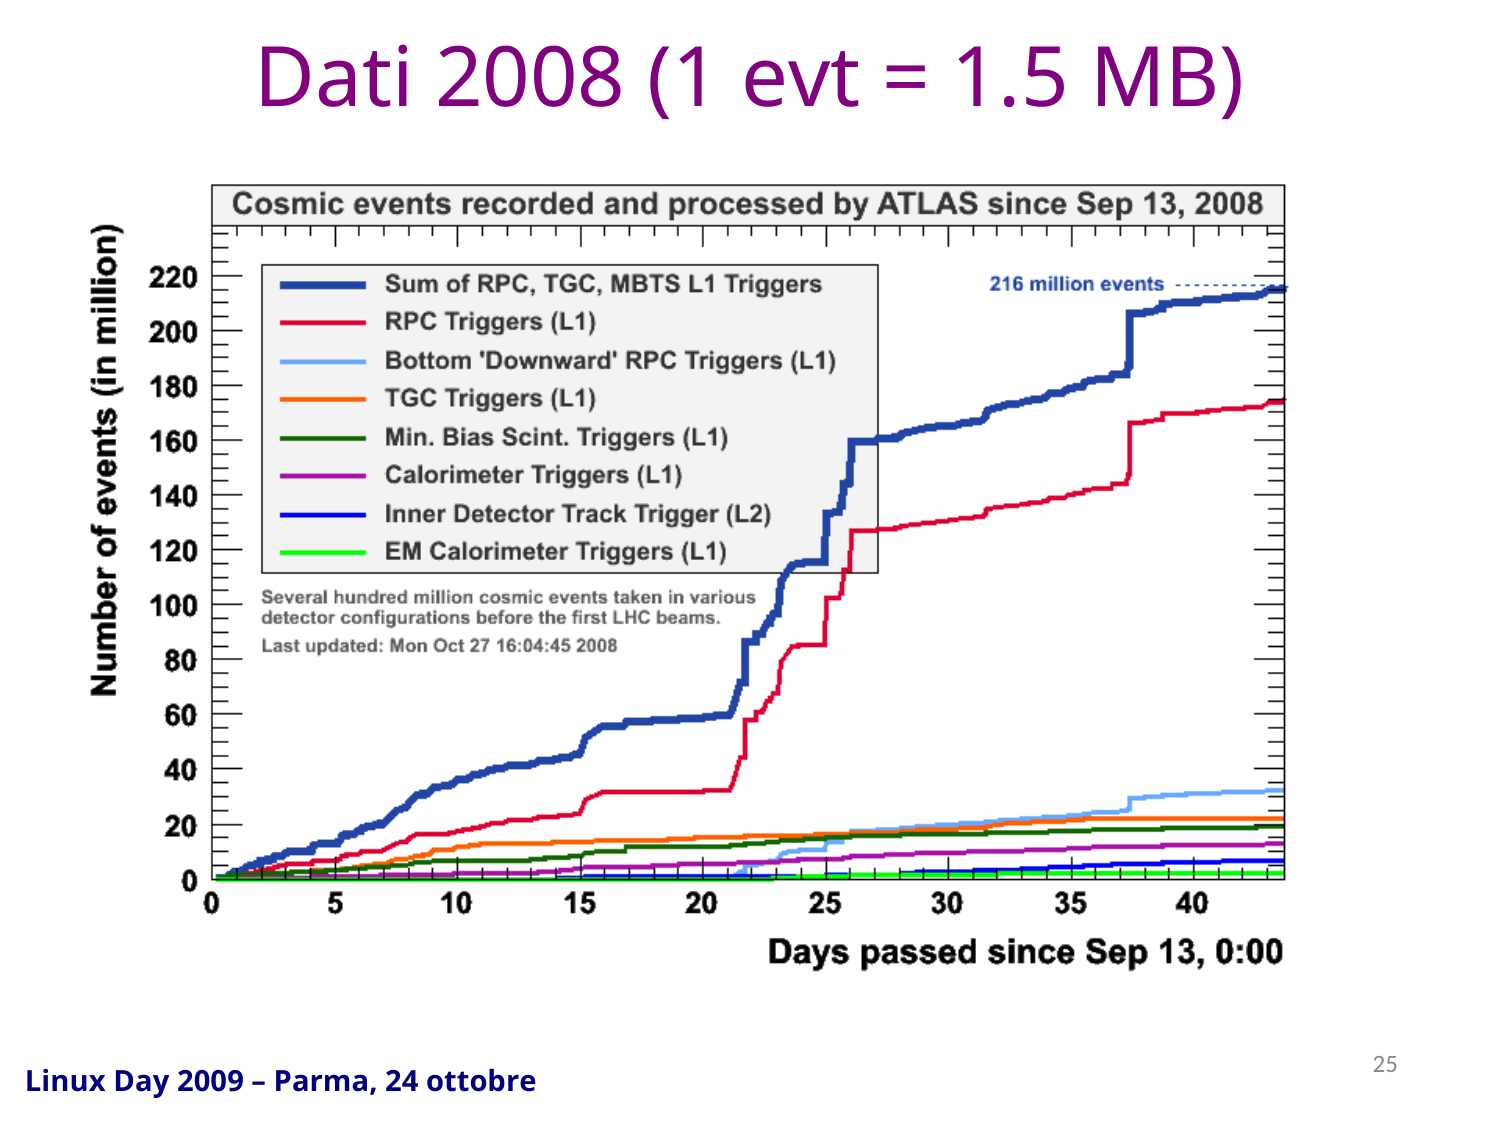

Dati 2008 (1 evt = 1.5 MB)‏
25